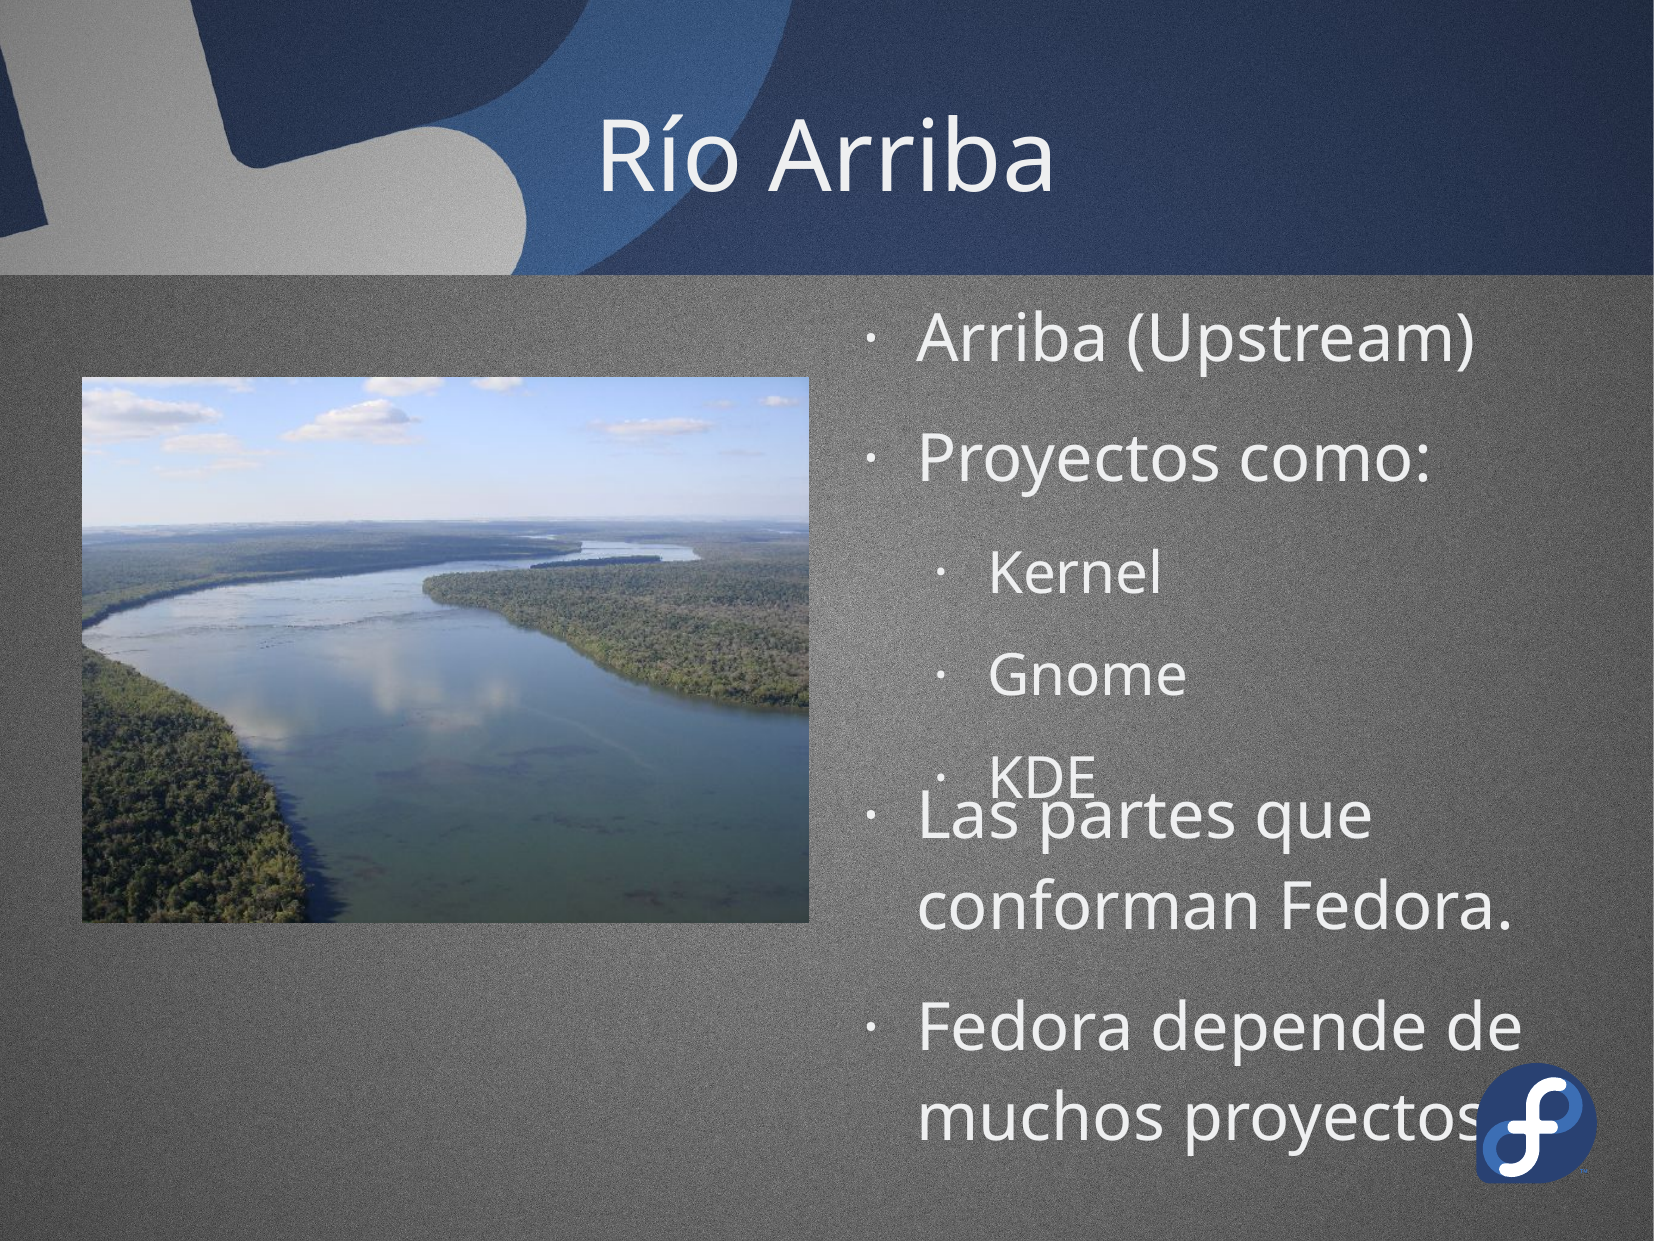

# Río Arriba
Arriba (Upstream)
Proyectos como:
Kernel
Gnome
KDE
Las partes que conforman Fedora.
Fedora depende de muchos proyectos.